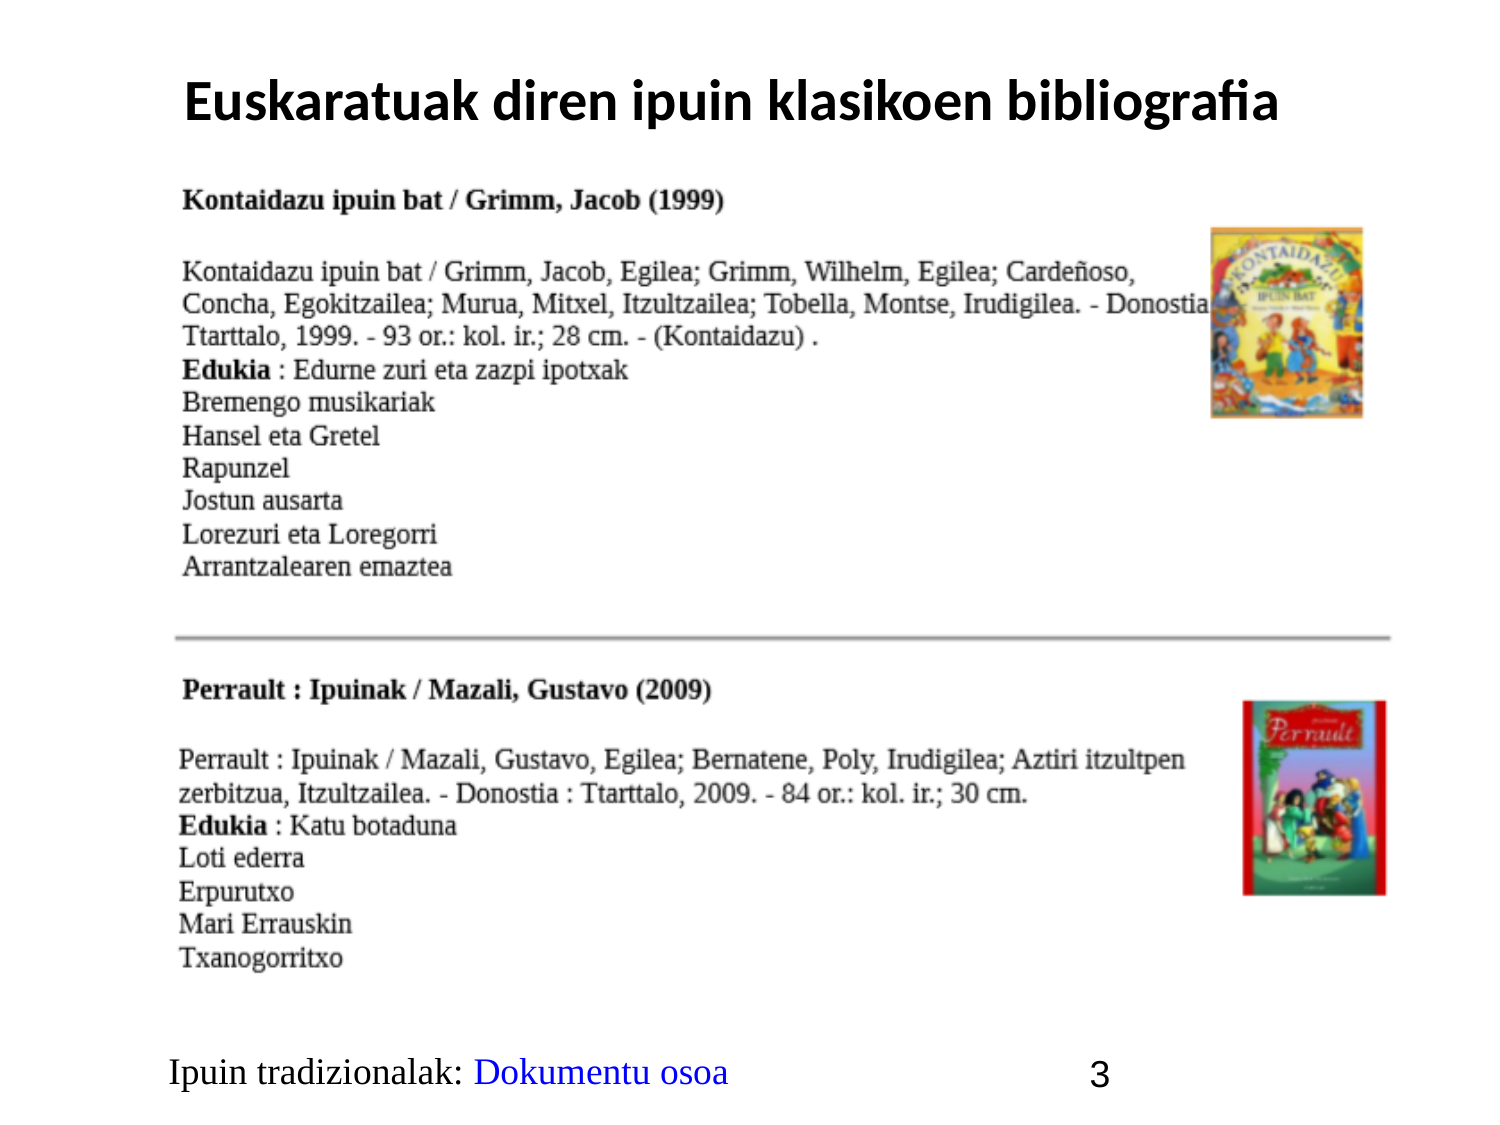

Euskaratuak diren ipuin klasikoen bibliografia
Ipuin tradizionalak: Dokumentu osoa